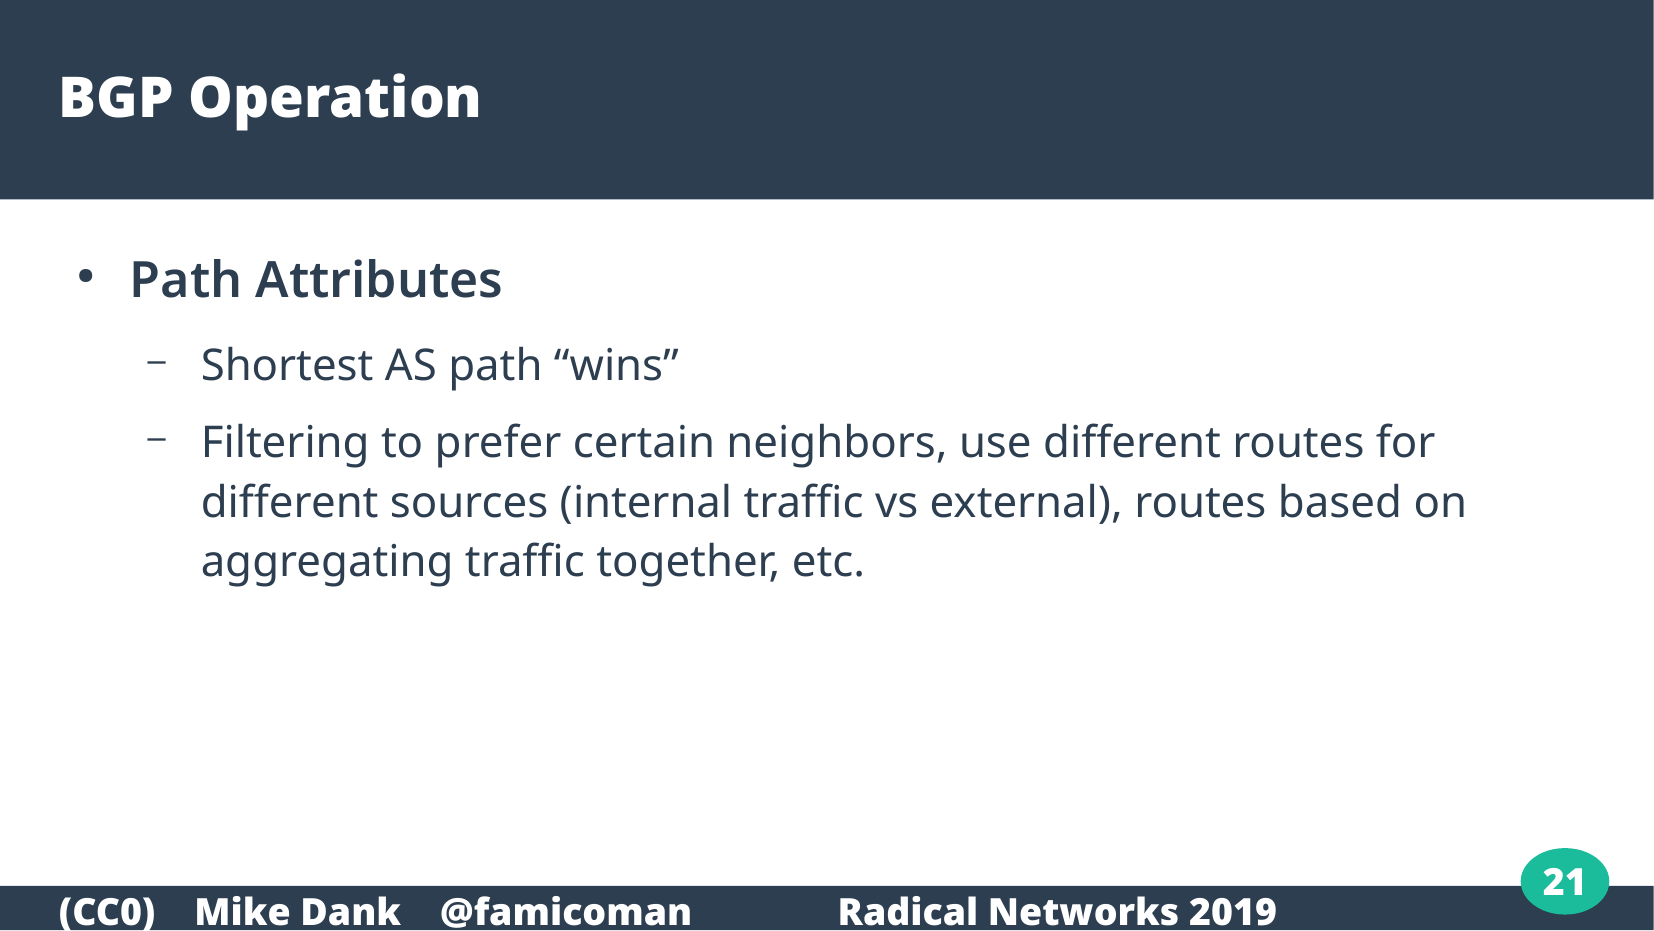

# BGP Operation
Path Attributes
Shortest AS path “wins”
Filtering to prefer certain neighbors, use different routes for different sources (internal traffic vs external), routes based on aggregating traffic together, etc.
21
(CC0) Mike Dank @famicoman
Radical Networks 2019